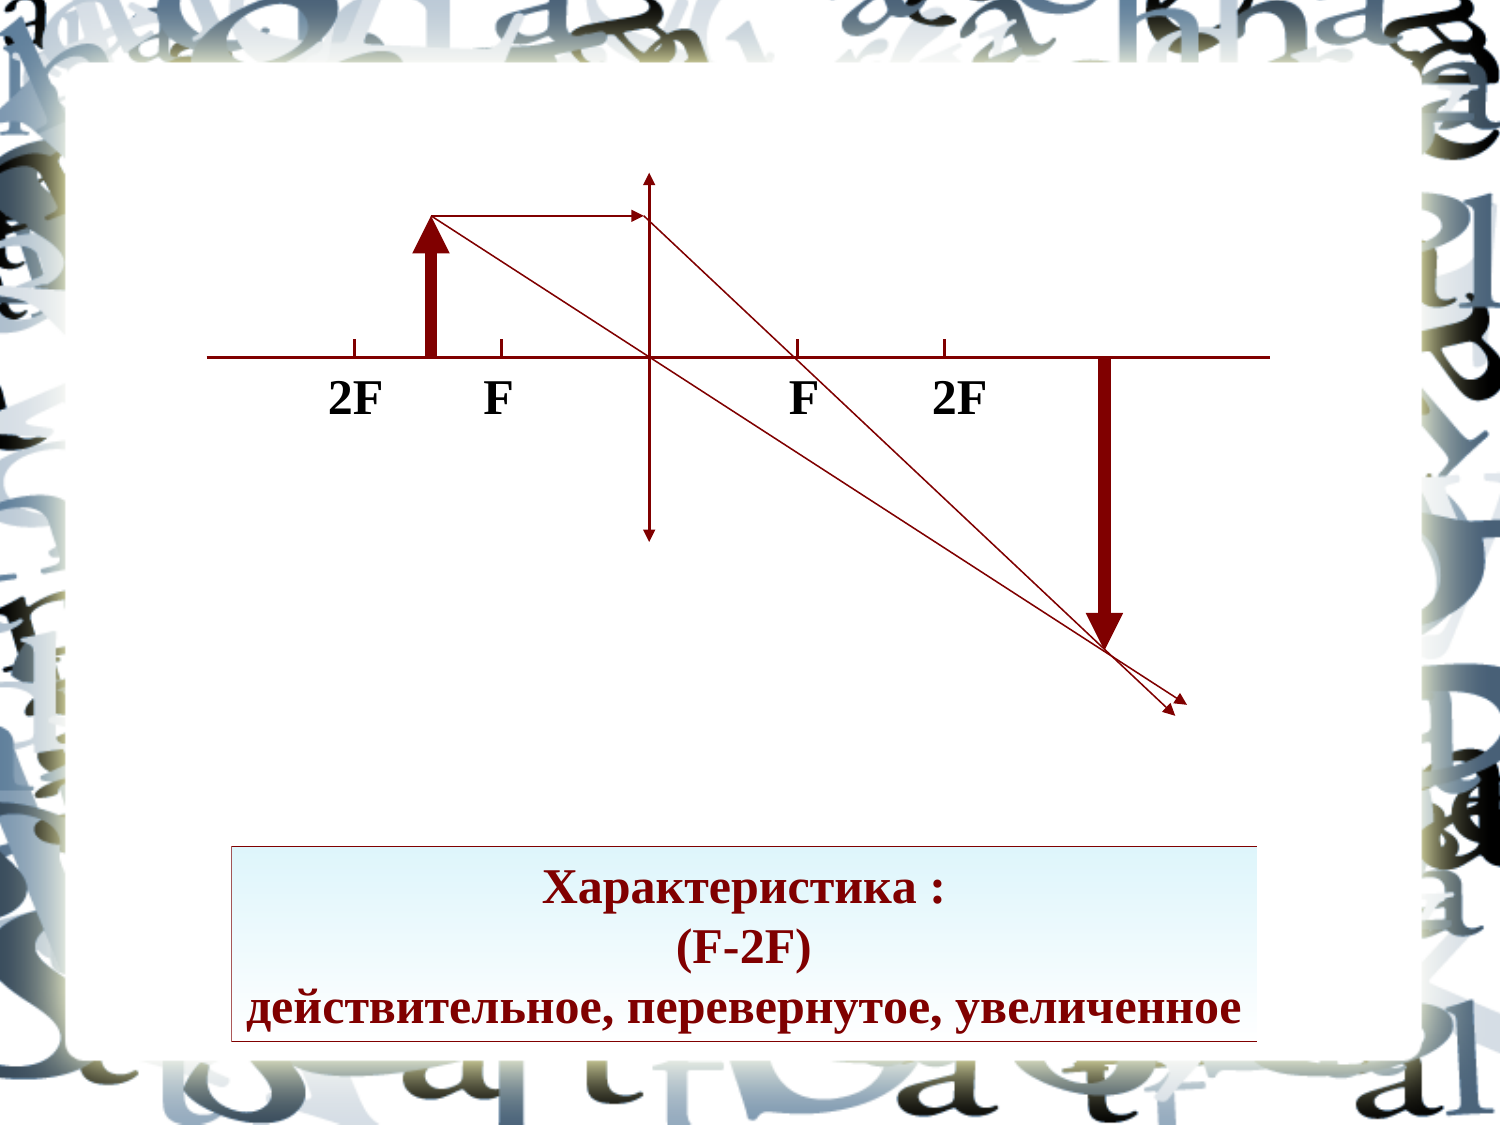

2F F F 2F
Характеристика :
(F-2F)
действительное, перевернутое, увеличенное